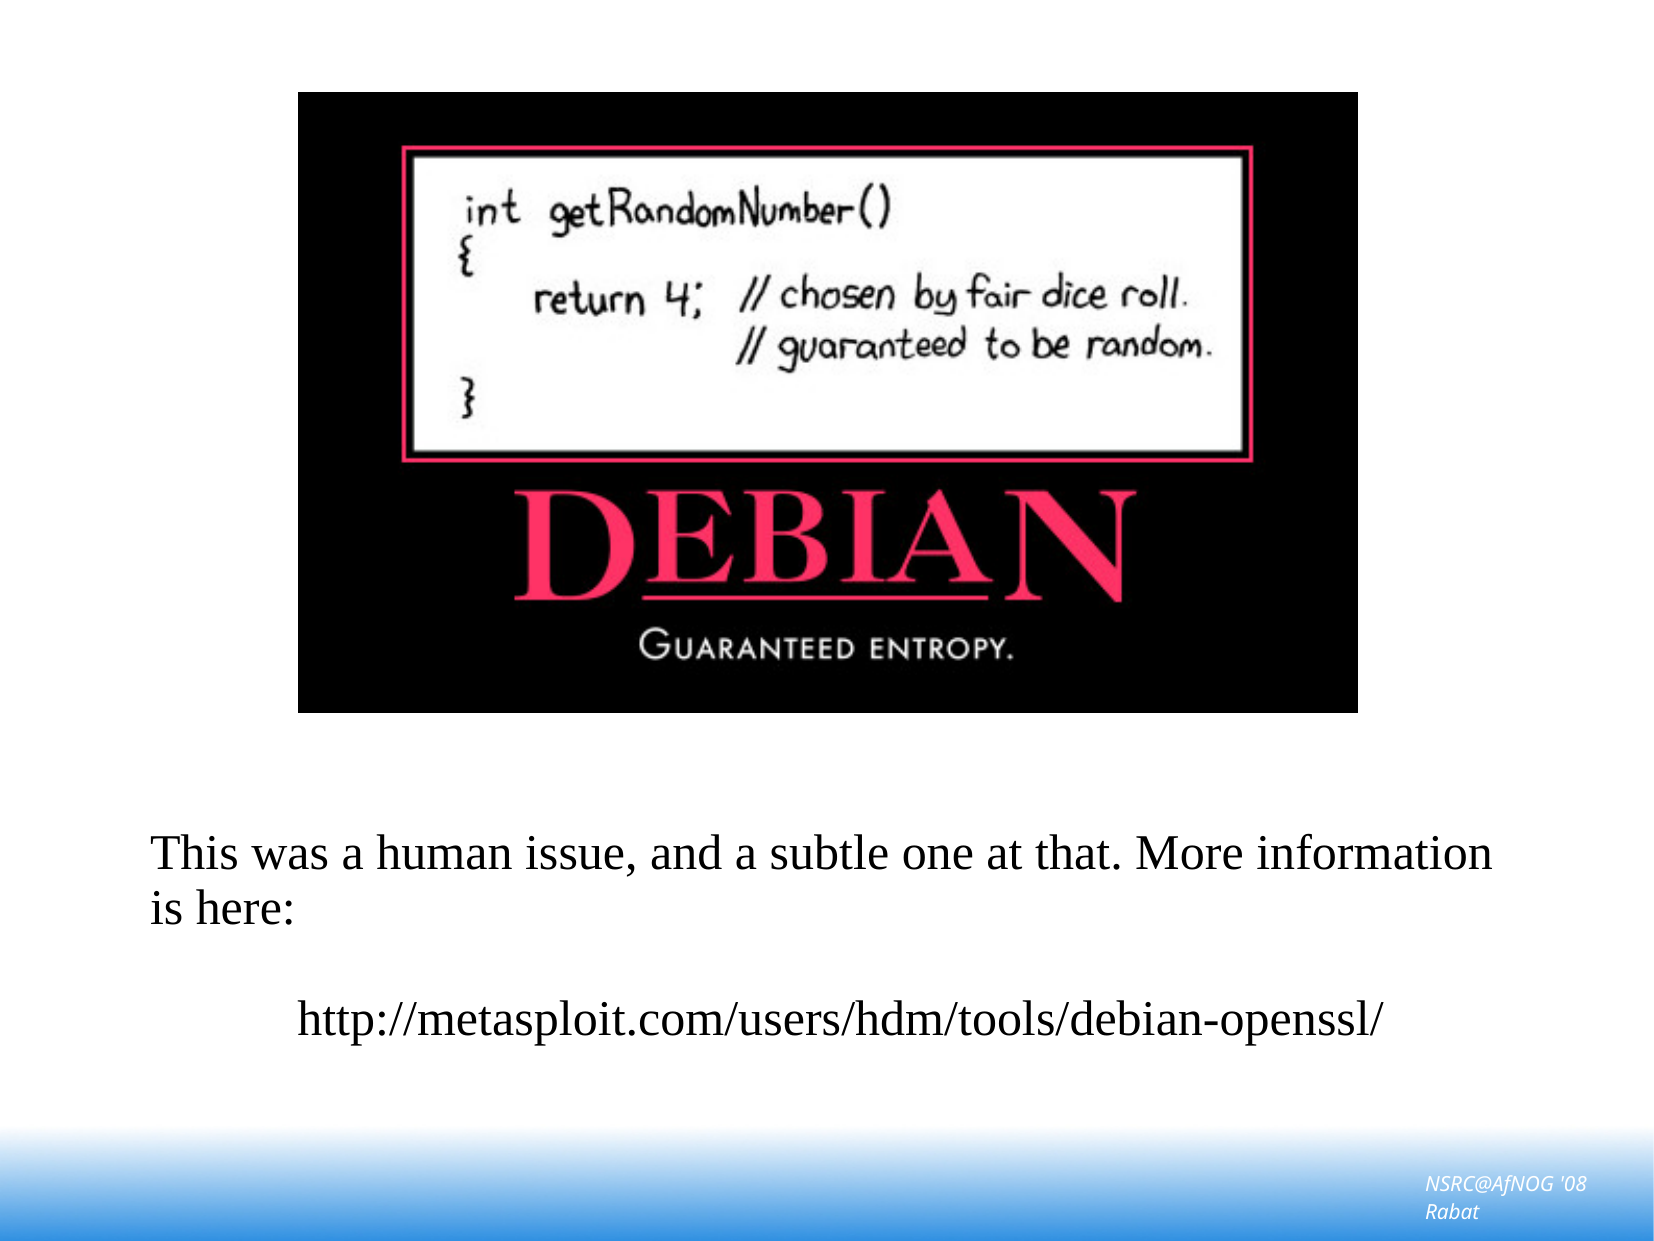

This was a human issue, and a subtle one at that. More information
is here:
		http://metasploit.com/users/hdm/tools/debian-openssl/